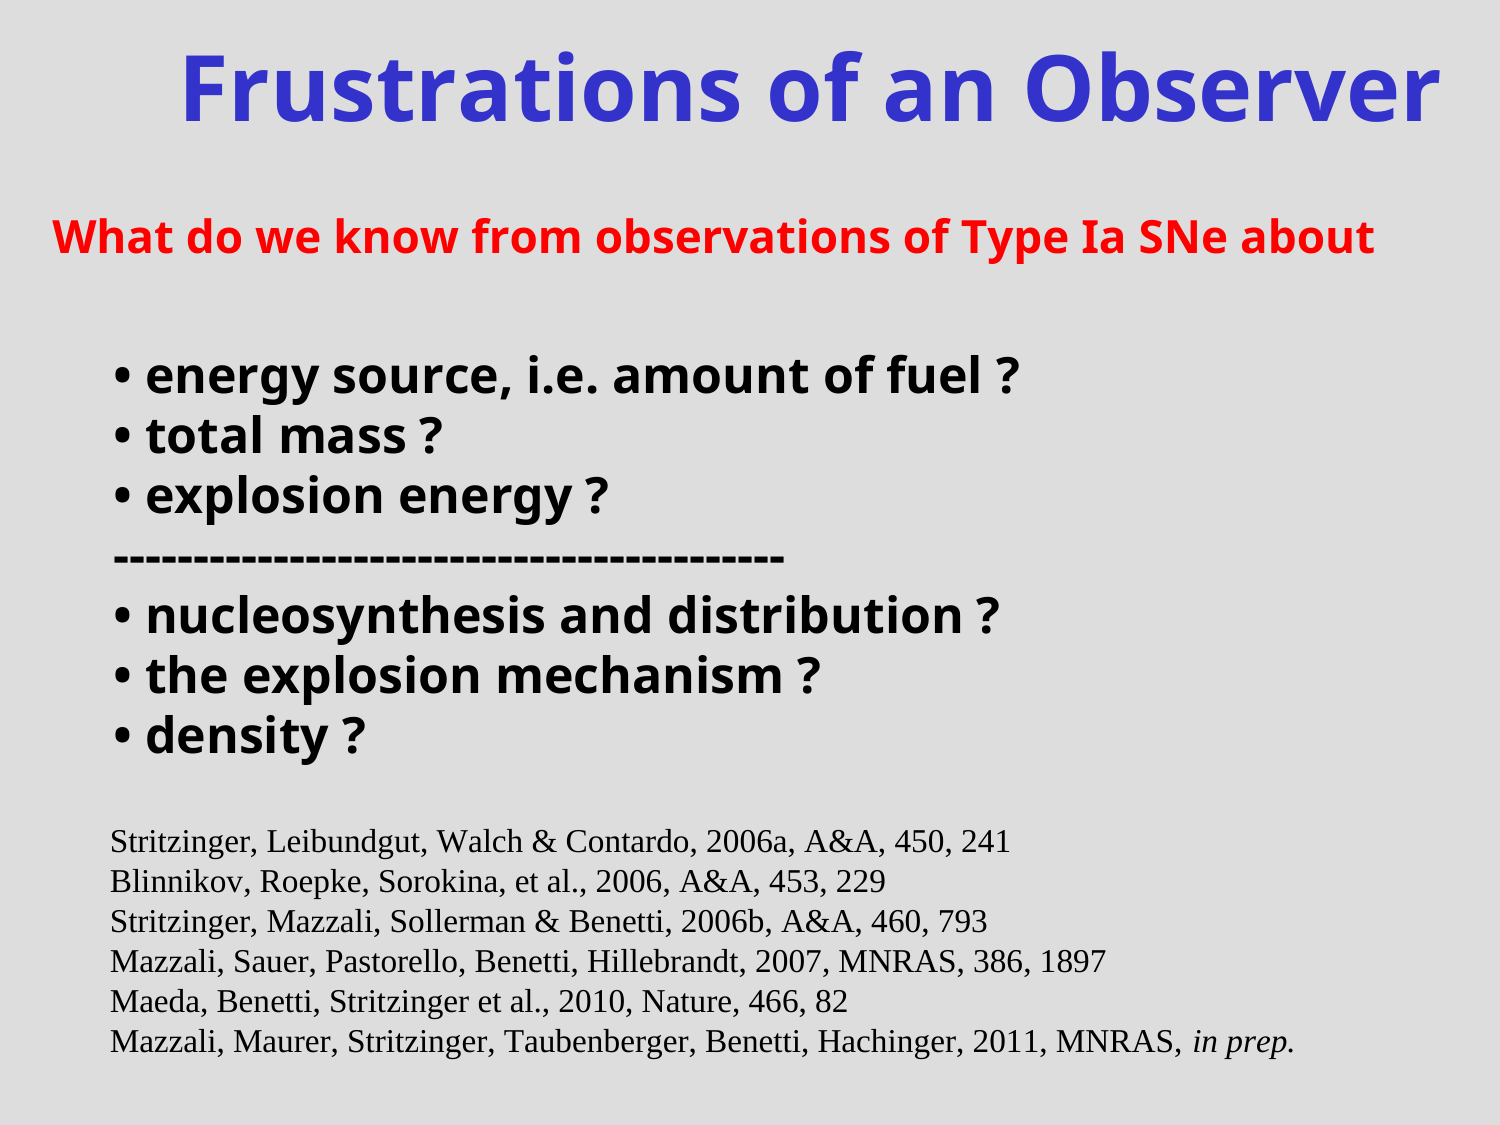

Frustrations of an Observer
What do we know from observations of Type Ia SNe about
• energy source, i.e. amount of fuel ?
• total mass ?
• explosion energy ?
------------------------------------------
• nucleosynthesis and distribution ?
• the explosion mechanism ?
• density ?
Stritzinger, Leibundgut, Walch & Contardo, 2006a, A&A, 450, 241
Blinnikov, Roepke, Sorokina, et al., 2006, A&A, 453, 229
Stritzinger, Mazzali, Sollerman & Benetti, 2006b, A&A, 460, 793
Mazzali, Sauer, Pastorello, Benetti, Hillebrandt, 2007, MNRAS, 386, 1897
Maeda, Benetti, Stritzinger et al., 2010, Nature, 466, 82
Mazzali, Maurer, Stritzinger, Taubenberger, Benetti, Hachinger, 2011, MNRAS, in prep.